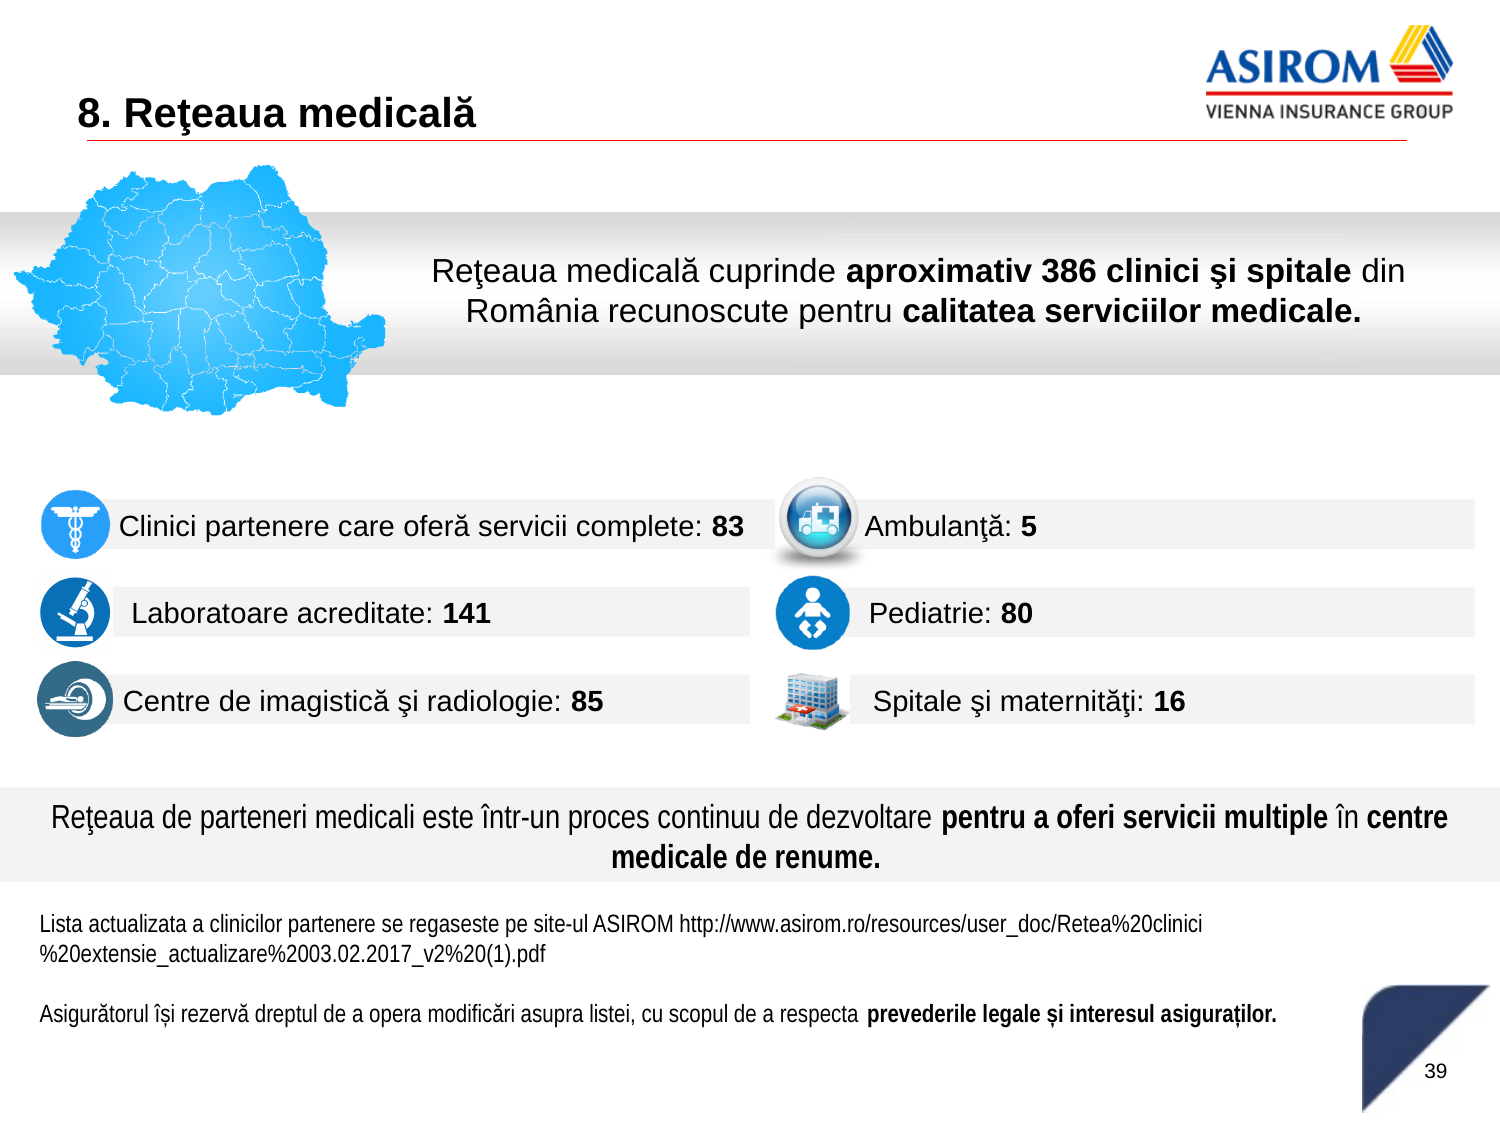

8. Reţeaua medicală
Reţeaua medicală cuprinde aproximativ 386 clinici şi spitale din România recunoscute pentru calitatea serviciilor medicale.
 Clinici partenere care oferă servicii complete: 83
 Ambulanţă: 5
 Laboratoare acreditate: 141
 Pediatrie: 80
 Centre de imagistică şi radiologie: 85
 Spitale şi maternităţi: 16
Reţeaua de parteneri medicali este într-un proces continuu de dezvoltare pentru a oferi servicii multiple în centre medicale de renume.
Lista actualizata a clinicilor partenere se regaseste pe site-ul ASIROM http://www.asirom.ro/resources/user_doc/Retea%20clinici%20extensie_actualizare%2003.02.2017_v2%20(1).pdf
Asigurătorul își rezervă dreptul de a opera modificări asupra listei, cu scopul de a respecta prevederile legale și interesul asiguraților.